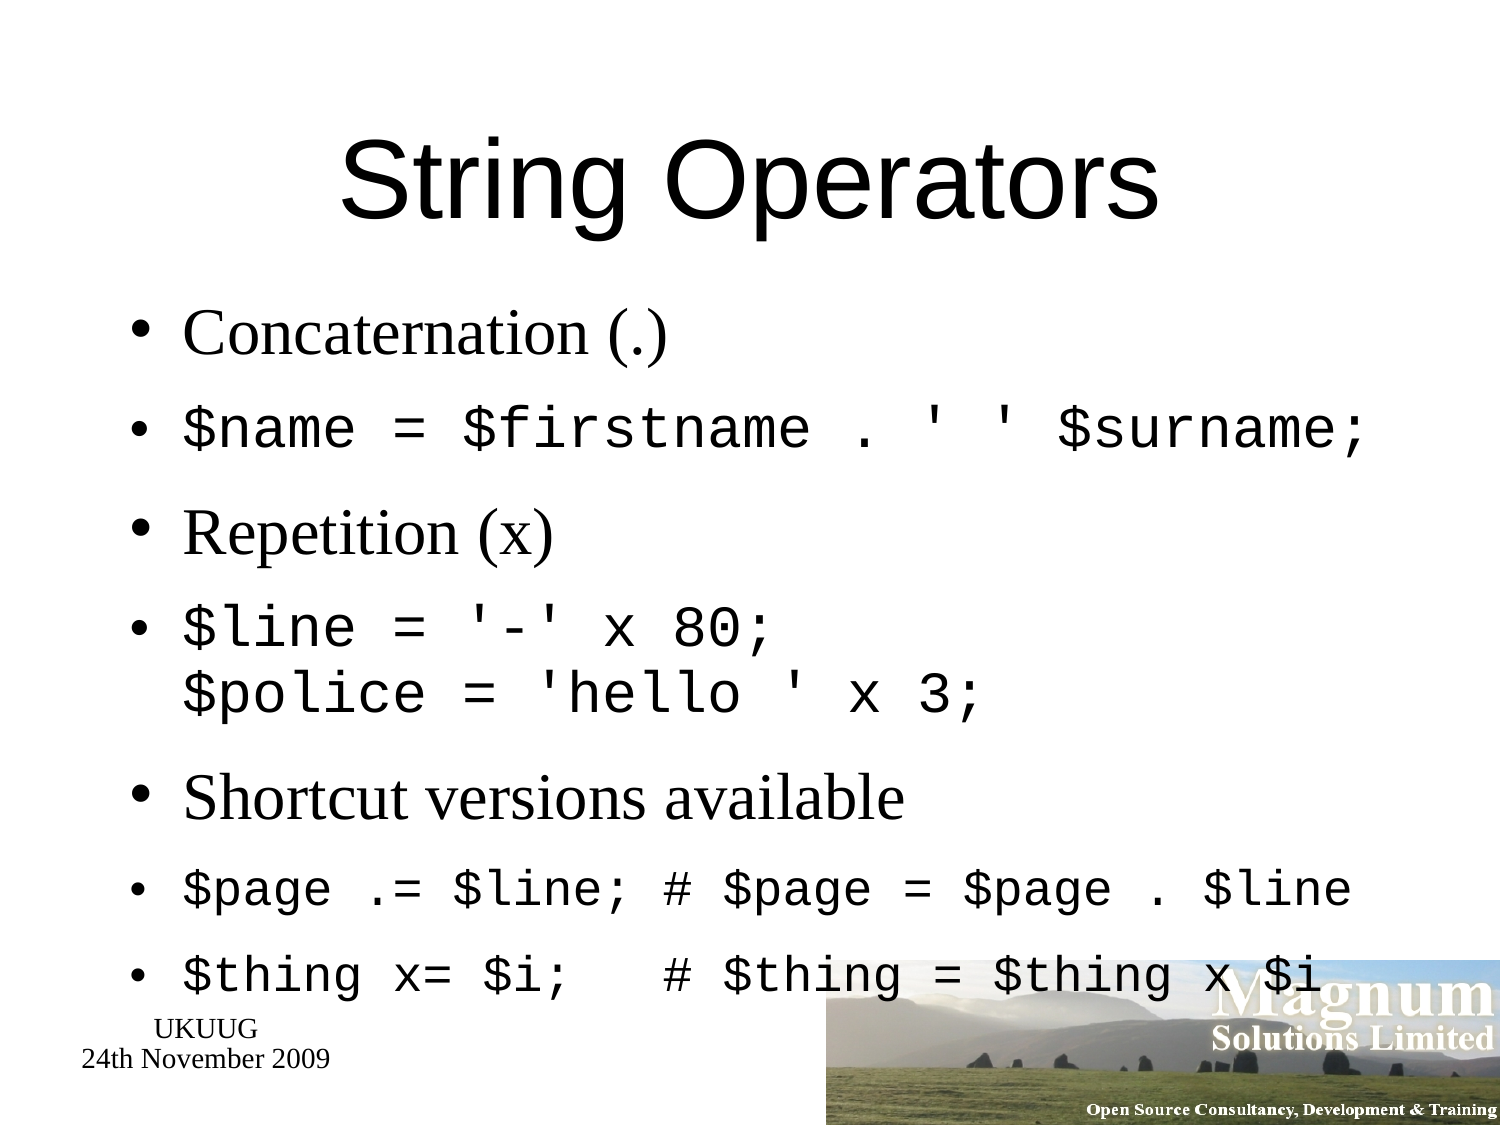

# String Operators
Concaternation (.)
$name = $firstname . ' ' $surname;
Repetition (x)
$line = '-' x 80;
$police = 'hello ' x 3;
Shortcut versions available
$page .= $line; # $page = $page . $line
$thing x= $i; # $thing = $thing x $i
57